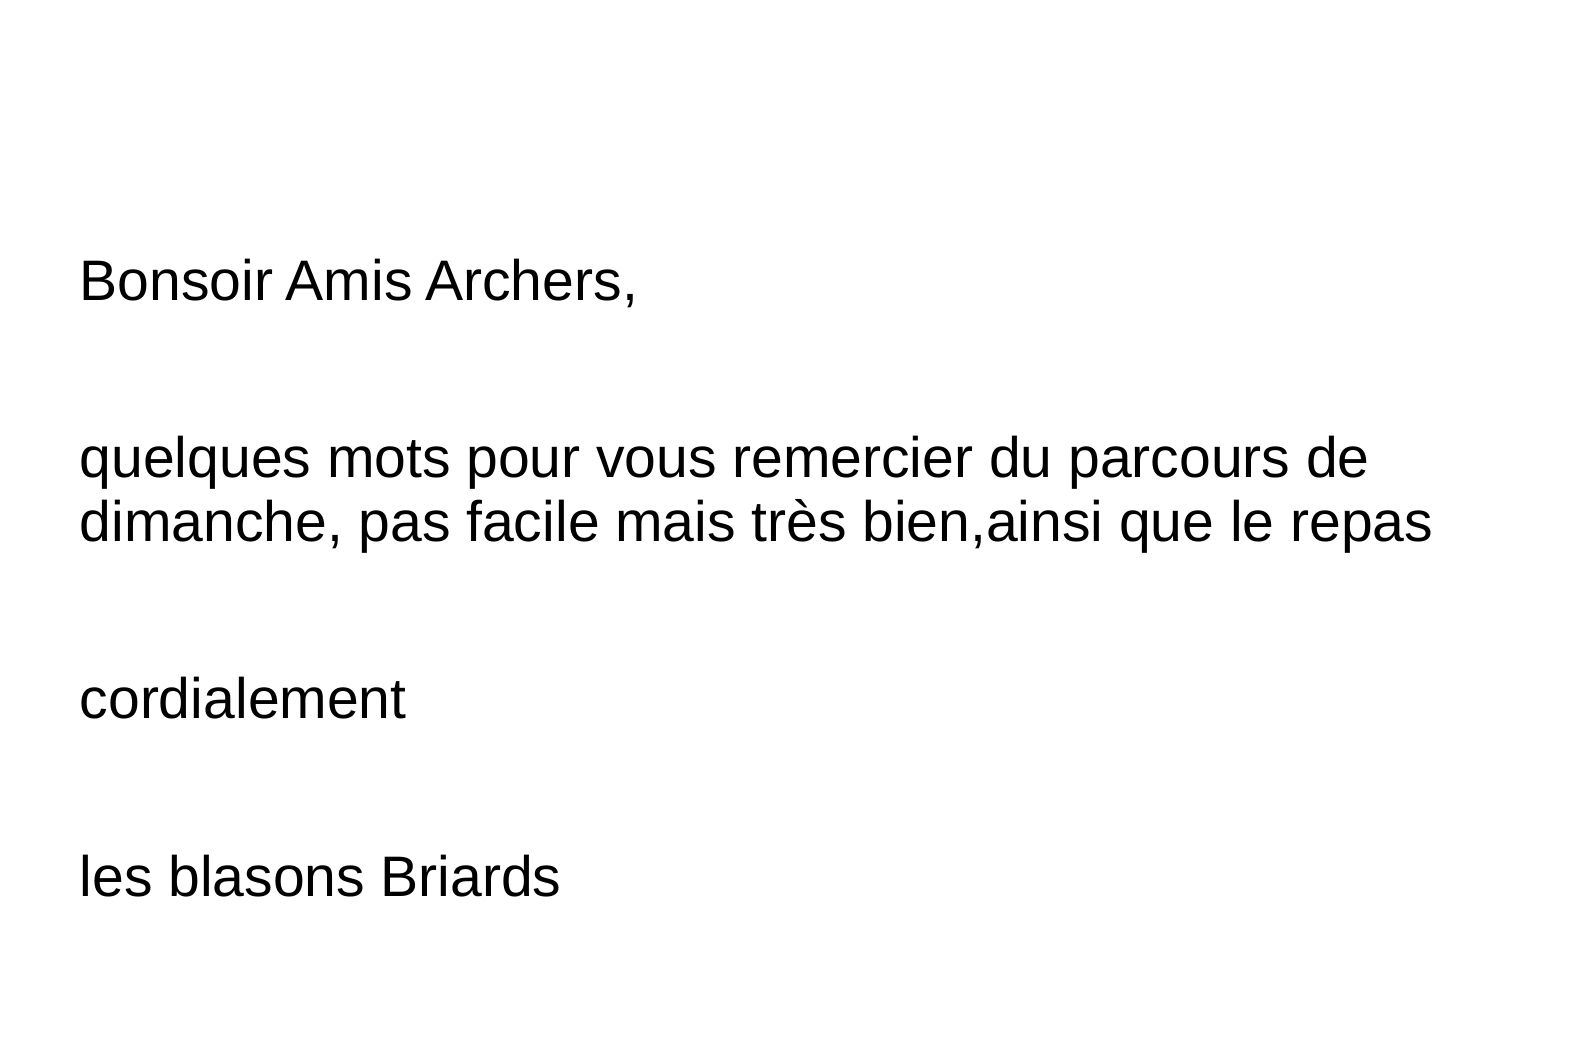

# Bonsoir Amis Archers,
quelques mots pour vous remercier du parcours de dimanche, pas facile mais très bien,ainsi que le repas
cordialement
les blasons Briards